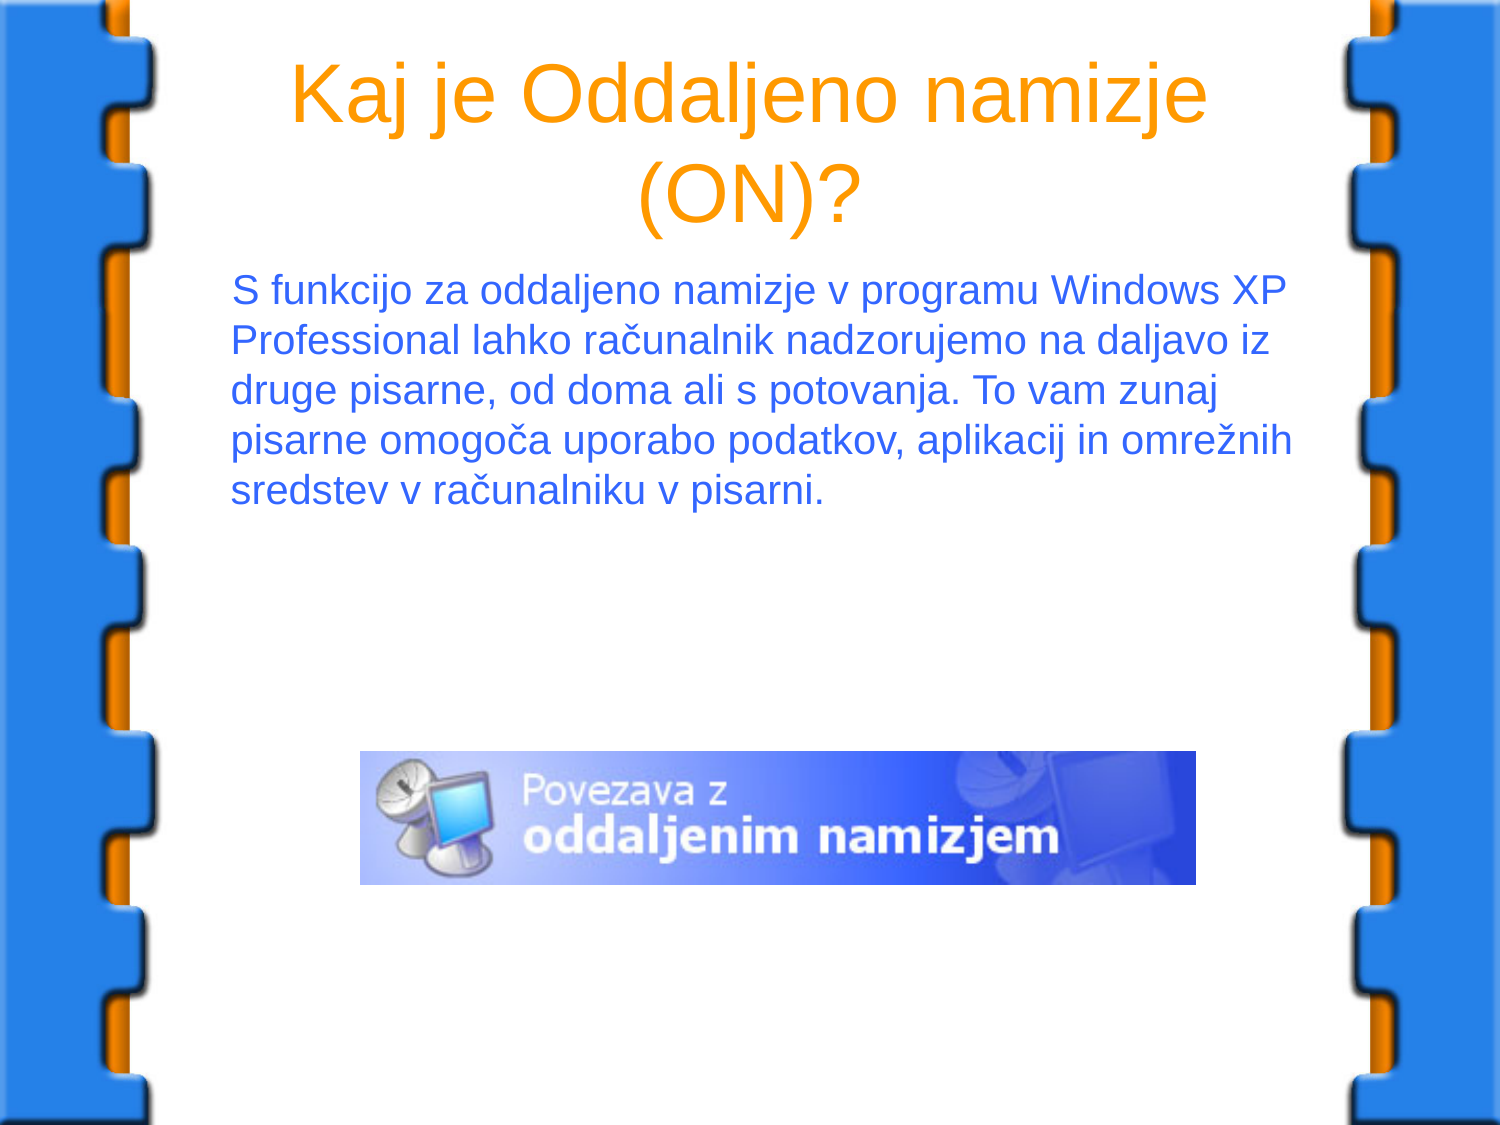

# Kaj je Oddaljeno namizje (ON)?
 S funkcijo za oddaljeno namizje v programu Windows XP Professional lahko računalnik nadzorujemo na daljavo iz druge pisarne, od doma ali s potovanja. To vam zunaj pisarne omogoča uporabo podatkov, aplikacij in omrežnih sredstev v računalniku v pisarni.